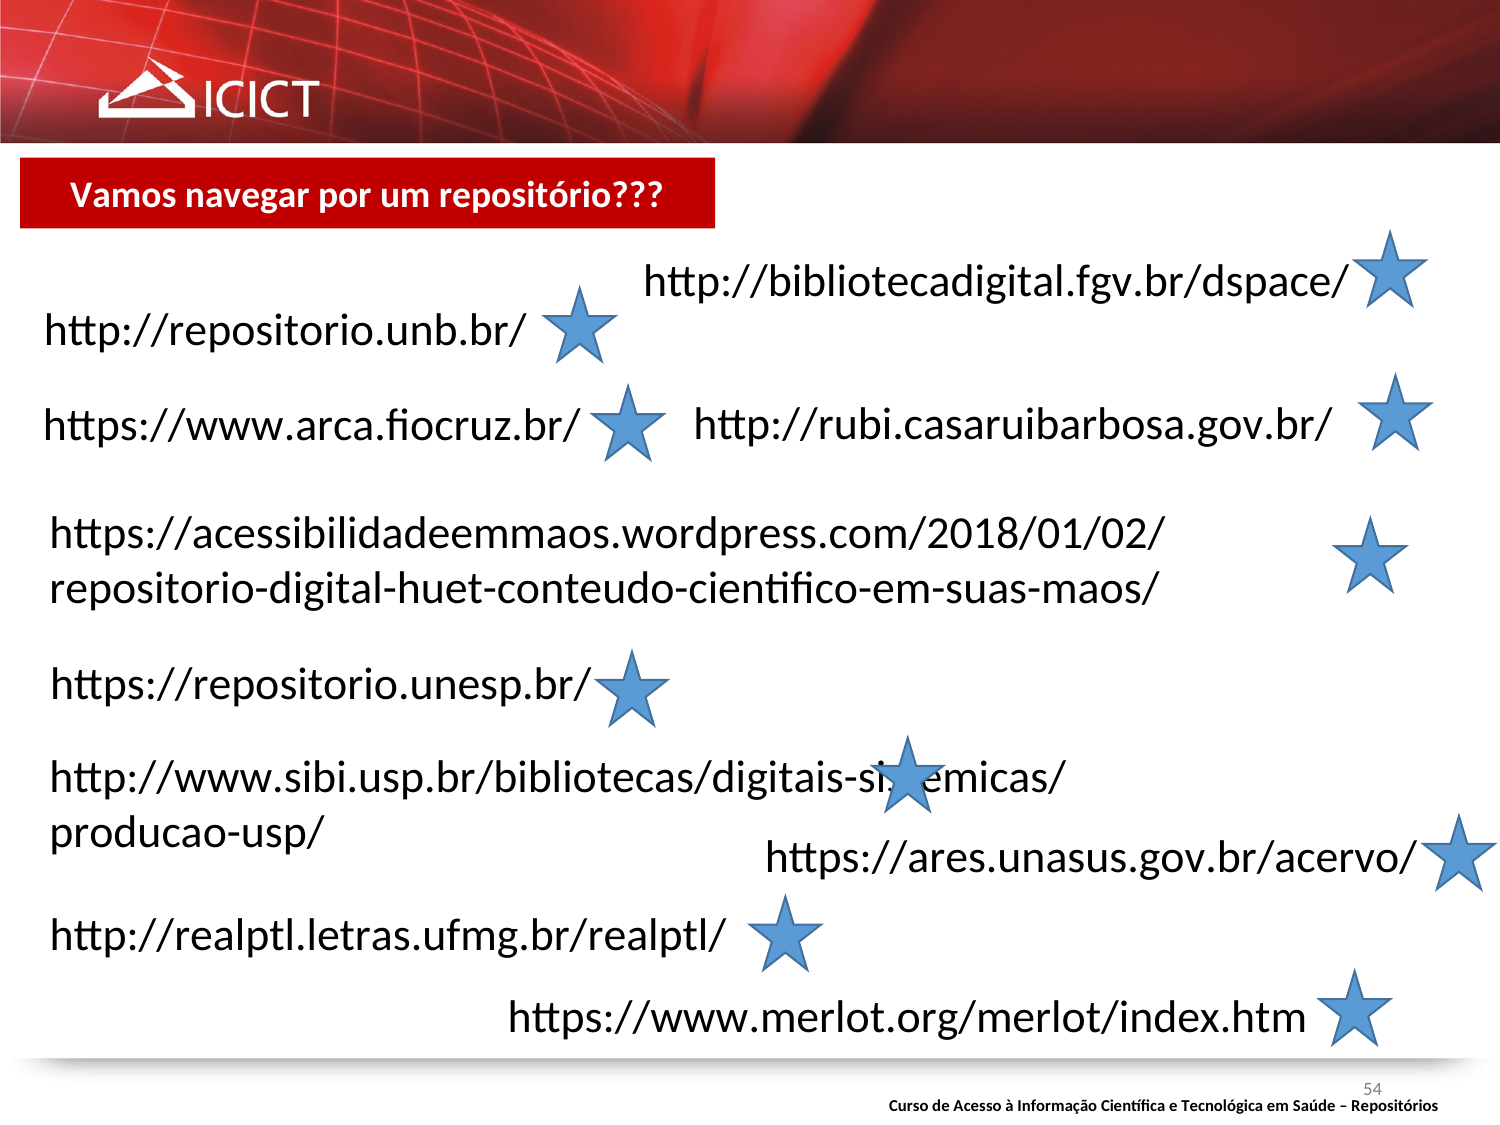

Vamos navegar por um repositório???
http://bibliotecadigital.fgv.br/dspace/
http://repositorio.unb.br/
http://rubi.casaruibarbosa.gov.br/
https://www.arca.fiocruz.br/
https://acessibilidadeemmaos.wordpress.com/2018/01/02/repositorio-digital-huet-conteudo-cientifico-em-suas-maos/
https://repositorio.unesp.br/
http://www.sibi.usp.br/bibliotecas/digitais-sistemicas/producao-usp/
https://ares.unasus.gov.br/acervo/
http://realptl.letras.ufmg.br/realptl/
https://www.merlot.org/merlot/index.htm
Curso de Acesso à Informação Científica e Tecnológica em Saúde – Repositórios